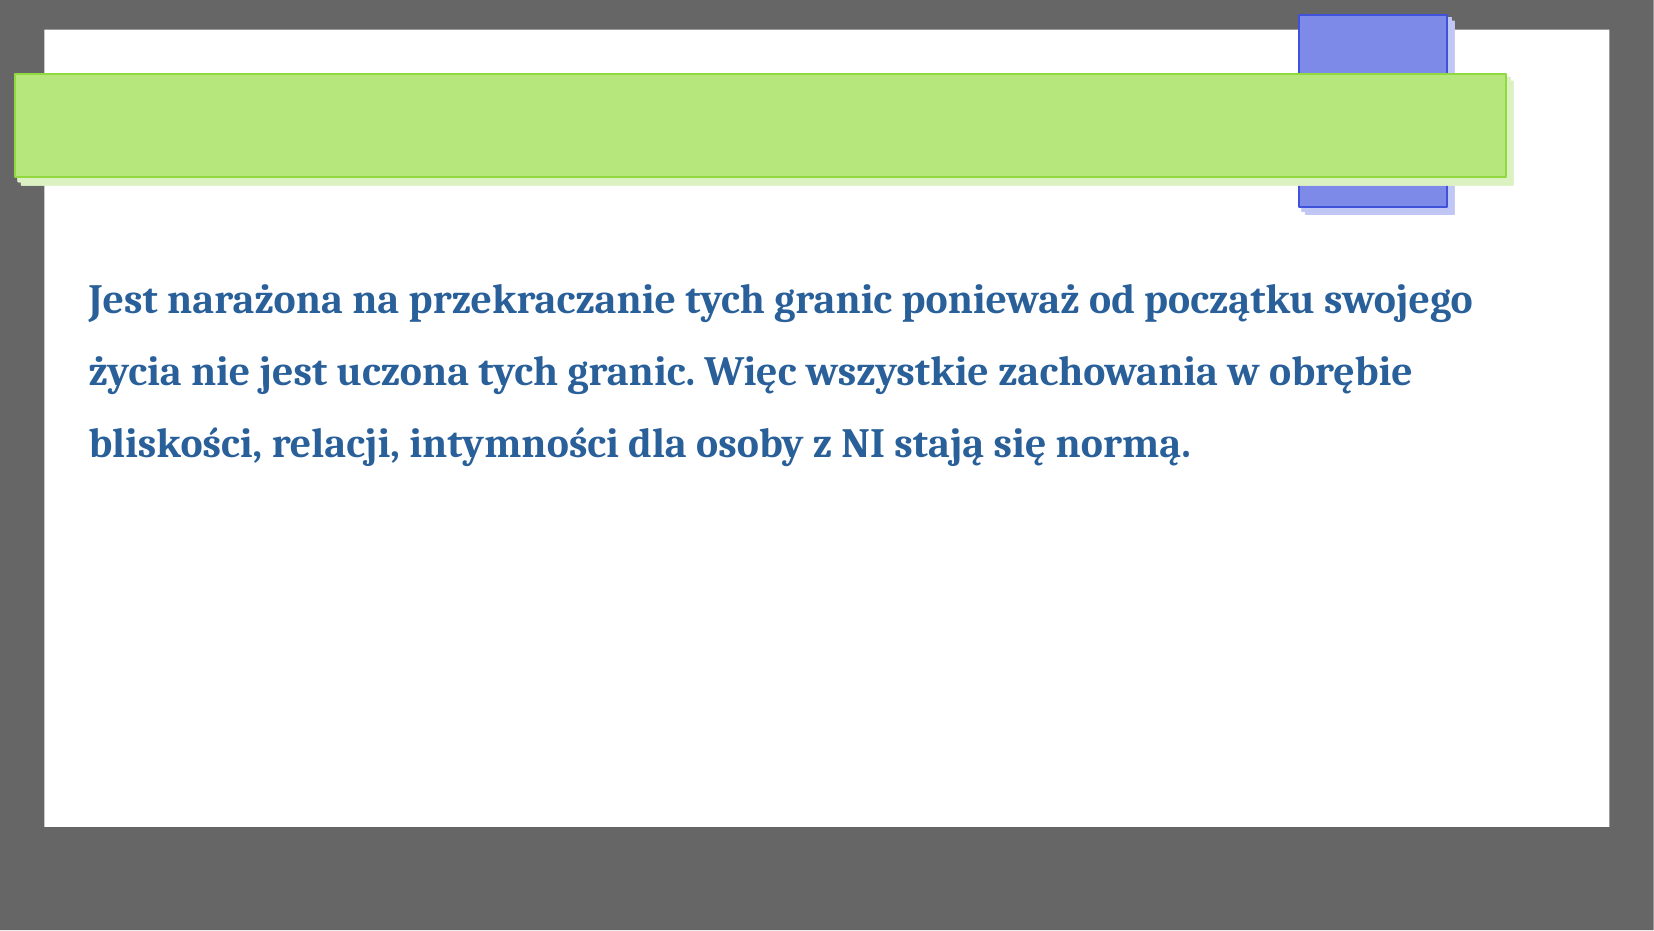

# Jest narażona na przekraczanie tych granic ponieważ od początku swojego życia nie jest uczona tych granic. Więc wszystkie zachowania w obrębie bliskości, relacji, intymności dla osoby z NI stają się normą.